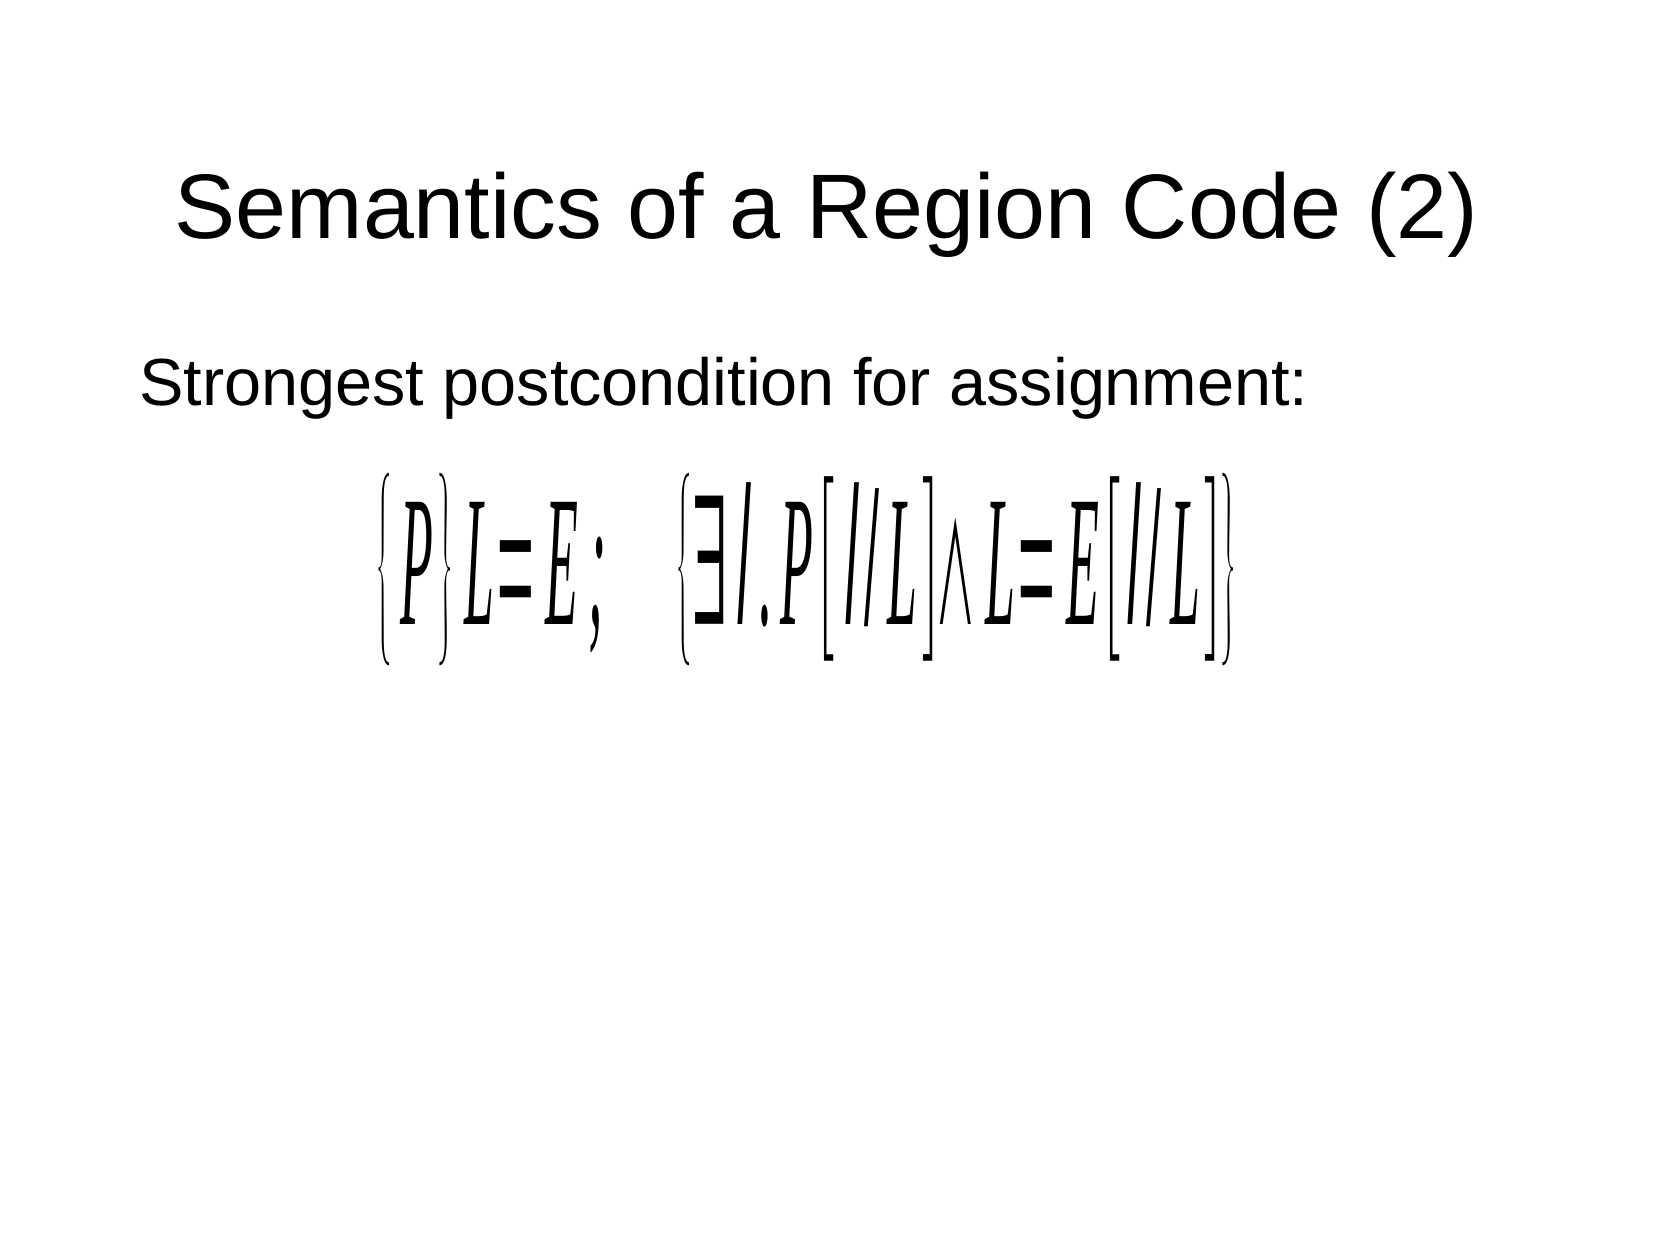

# Semantics of a Region Code (2)
Strongest postcondition for assignment: